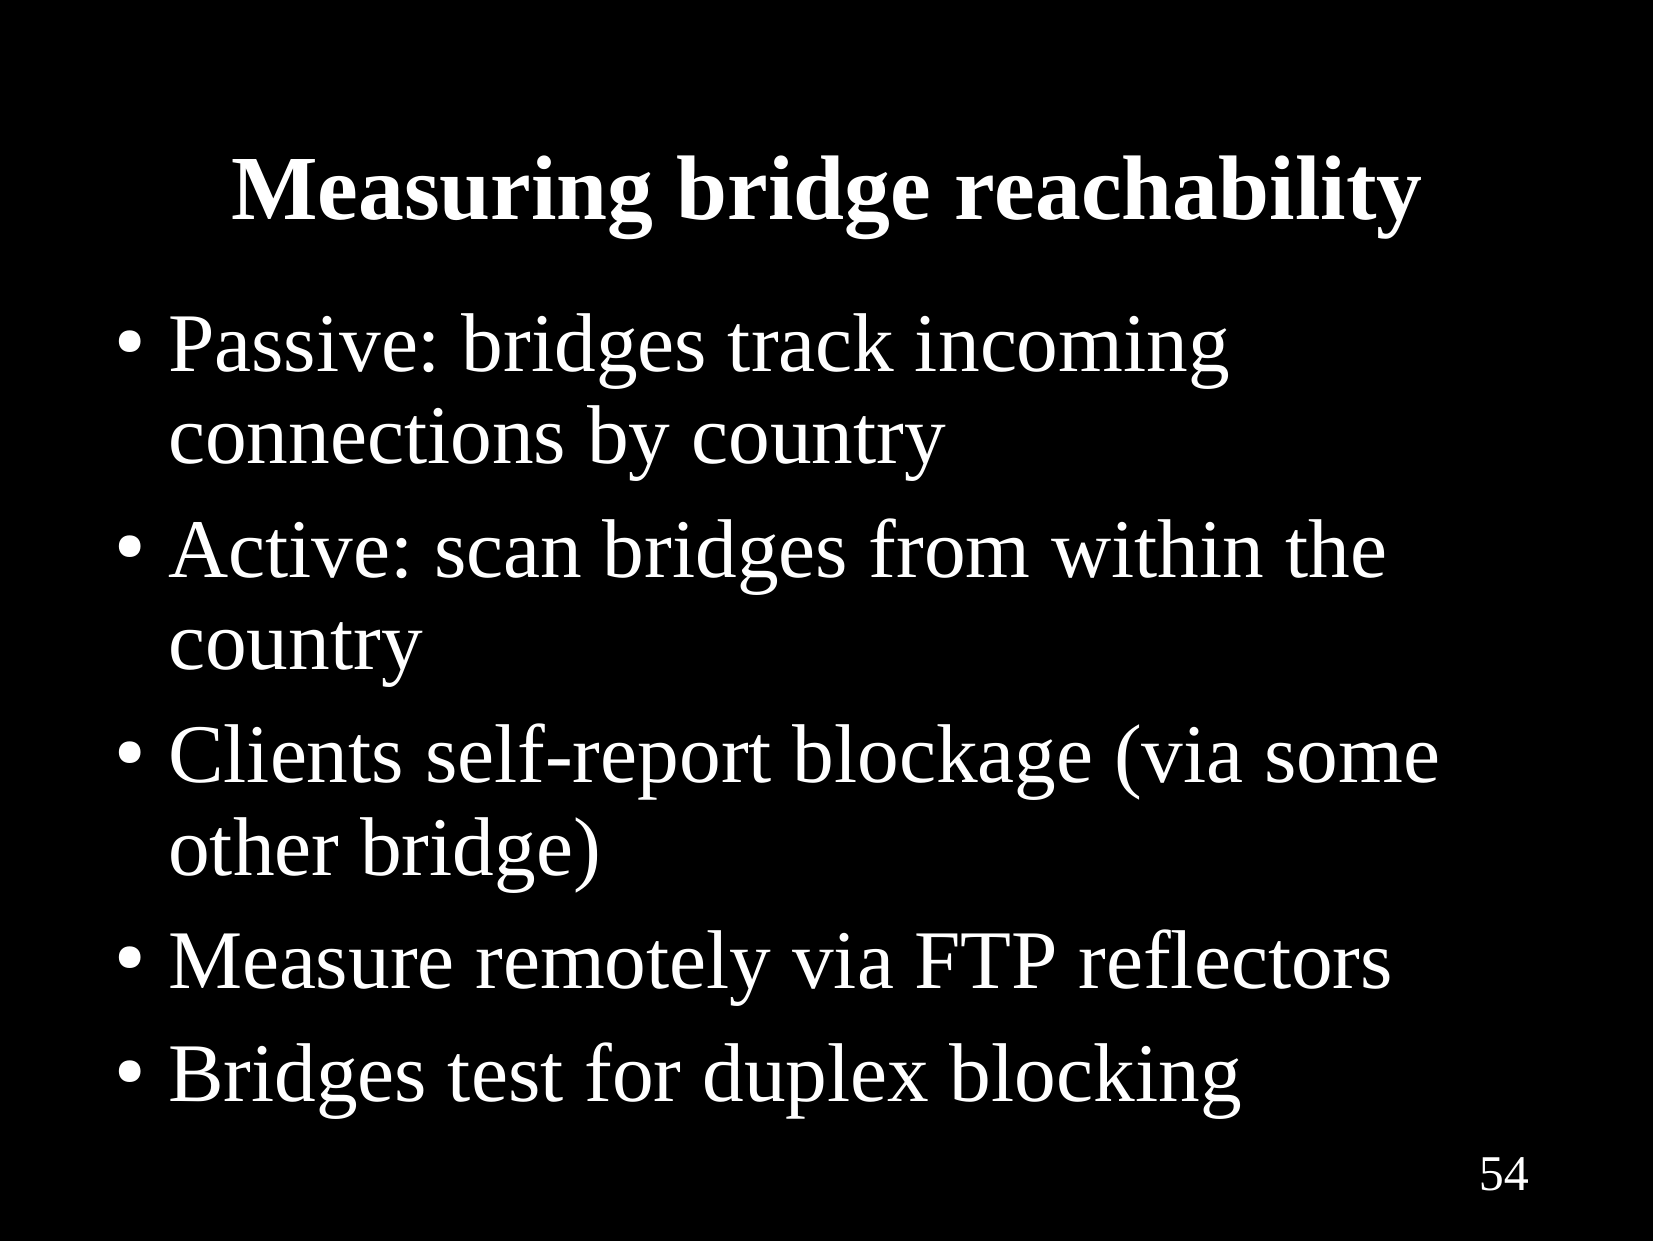

# Measuring bridge reachability
Passive: bridges track incoming connections by country
Active: scan bridges from within the country
Clients self-report blockage (via some other bridge)
Measure remotely via FTP reflectors
Bridges test for duplex blocking